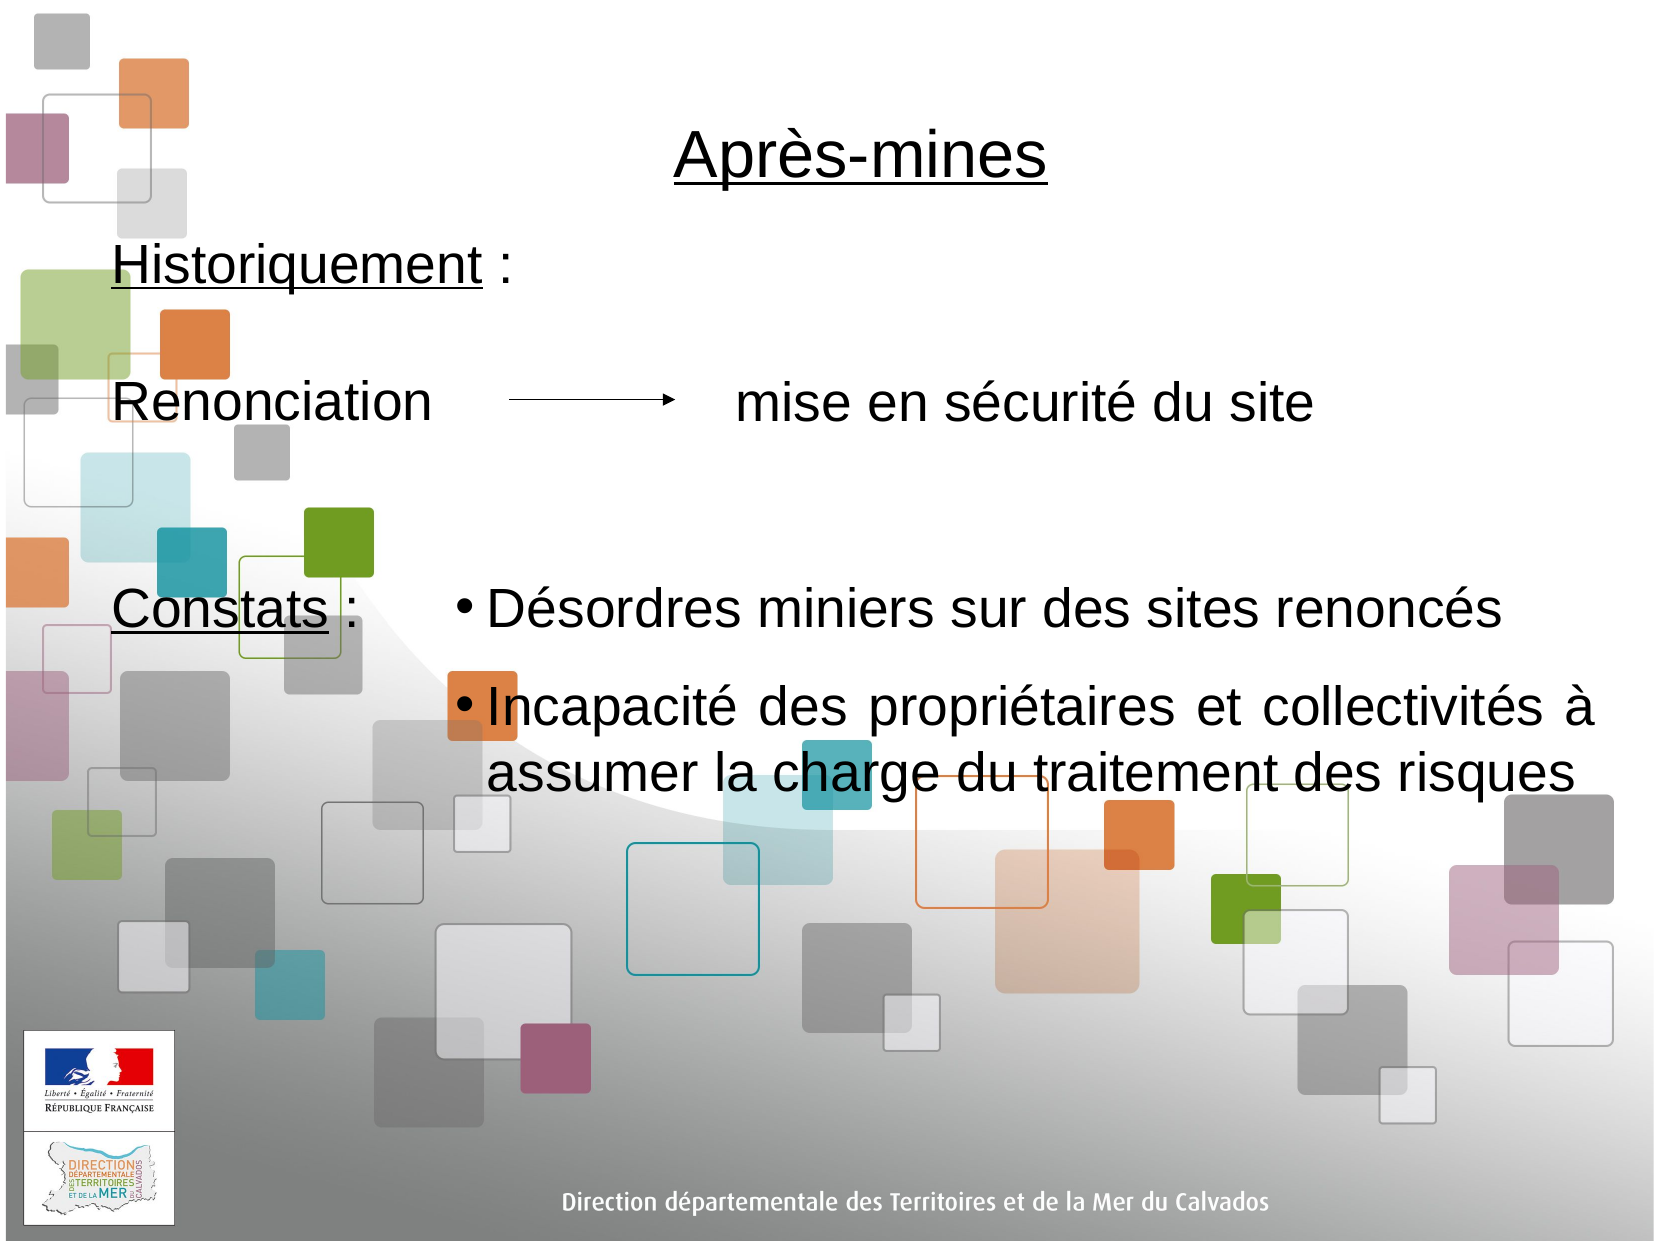

#
Après-mines
Historiquement :
Renonciation
mise en sécurité du site
Constats :
Désordres miniers sur des sites renoncés
Incapacité des propriétaires et collectivités à assumer la charge du traitement des risques